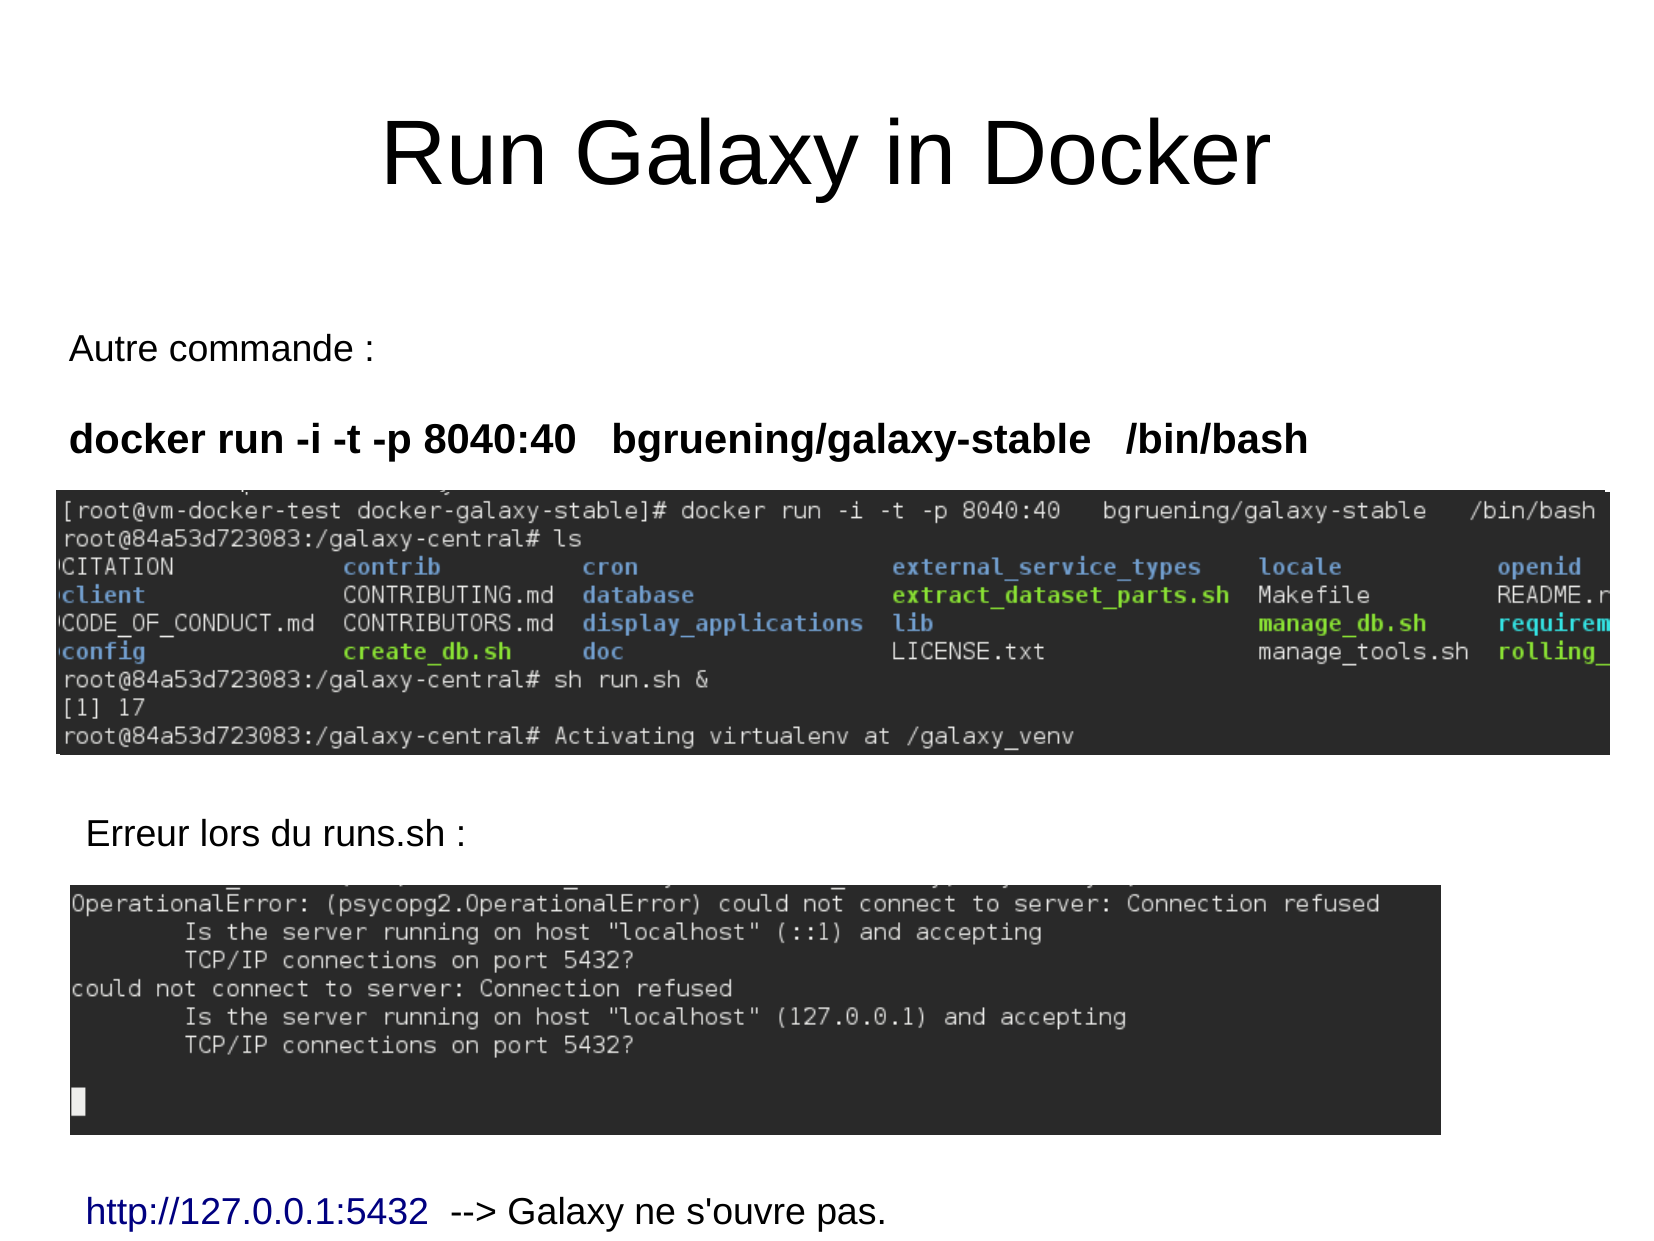

# Run Galaxy in Docker
Autre commande :
docker run -i -t -p 8040:40 bgruening/galaxy-stable /bin/bash
Erreur lors du runs.sh :
http://127.0.0.1:5432 --> Galaxy ne s'ouvre pas.